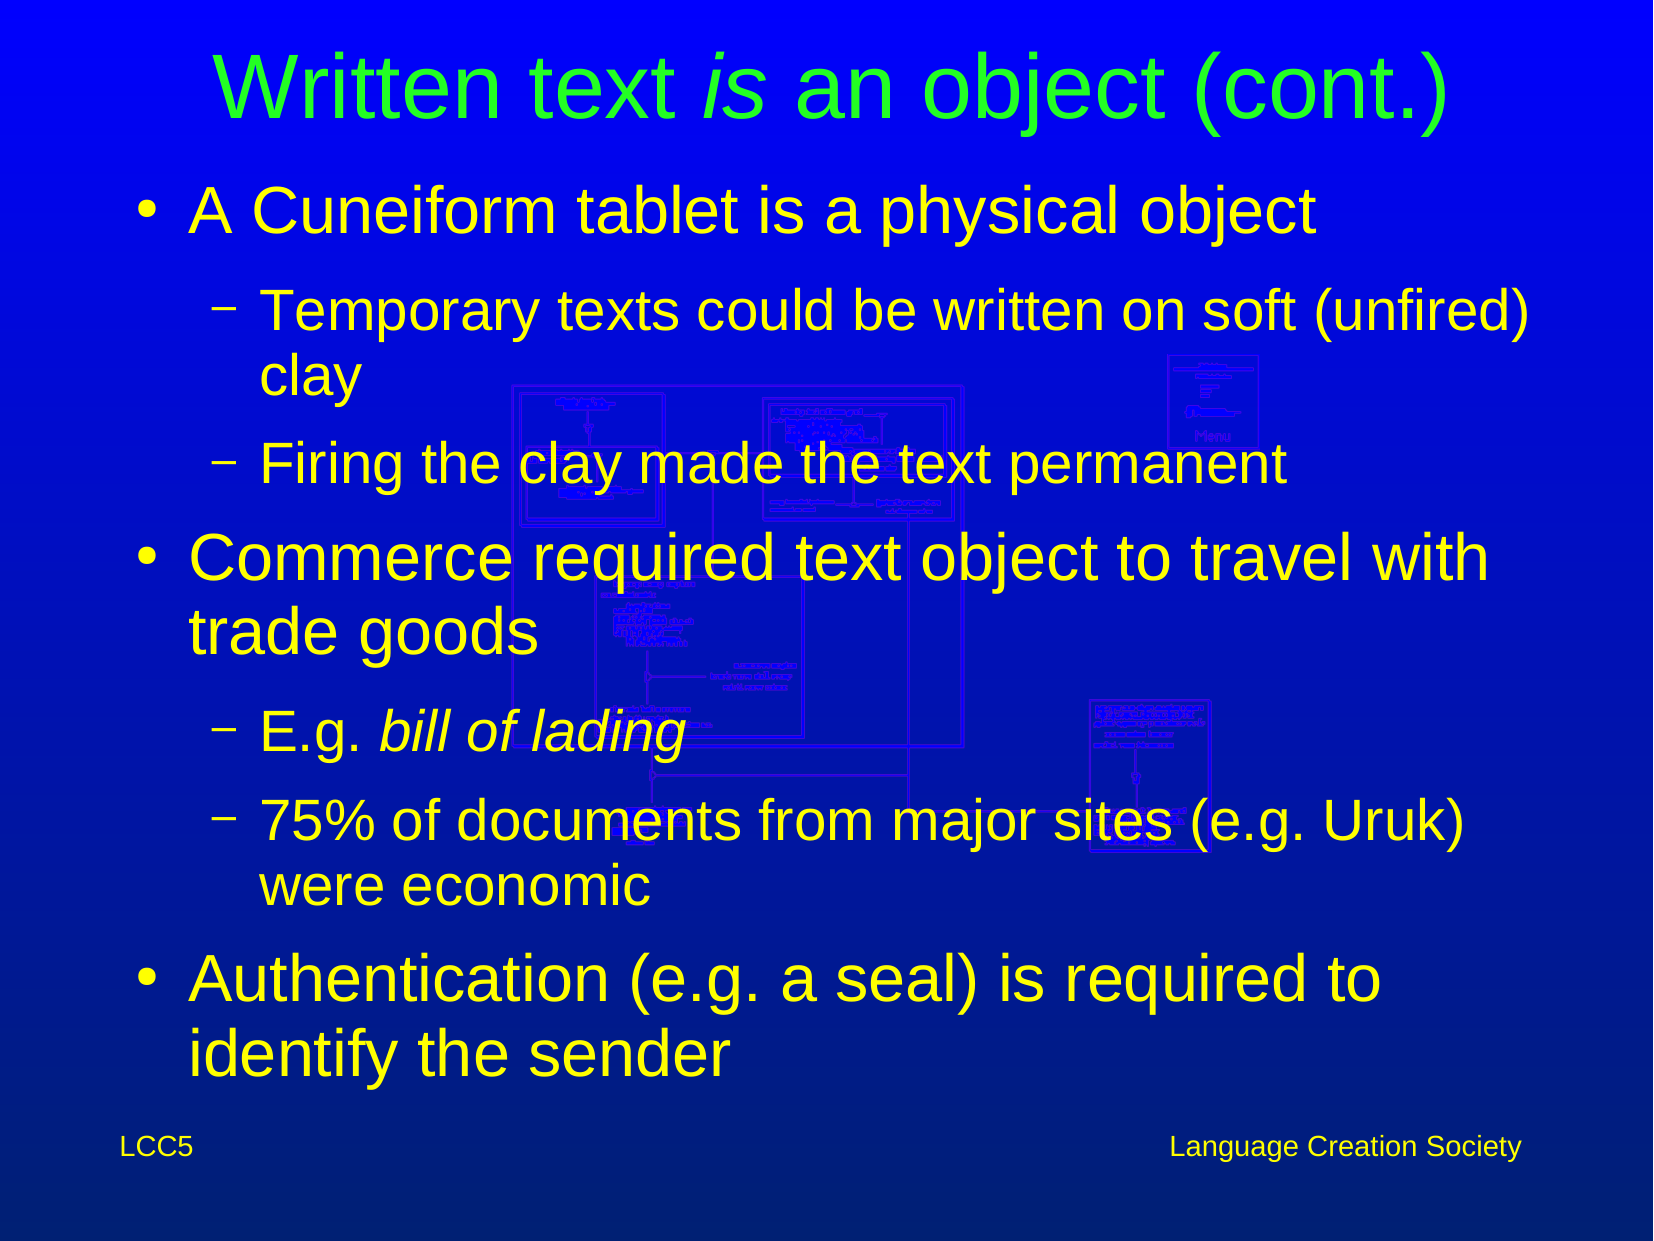

# Written text is an object (cont.)
A Cuneiform tablet is a physical object
Temporary texts could be written on soft (unfired) clay
Firing the clay made the text permanent
Commerce required text object to travel with trade goods
E.g. bill of lading
75% of documents from major sites (e.g. Uruk) were economic
Authentication (e.g. a seal) is required to identify the sender